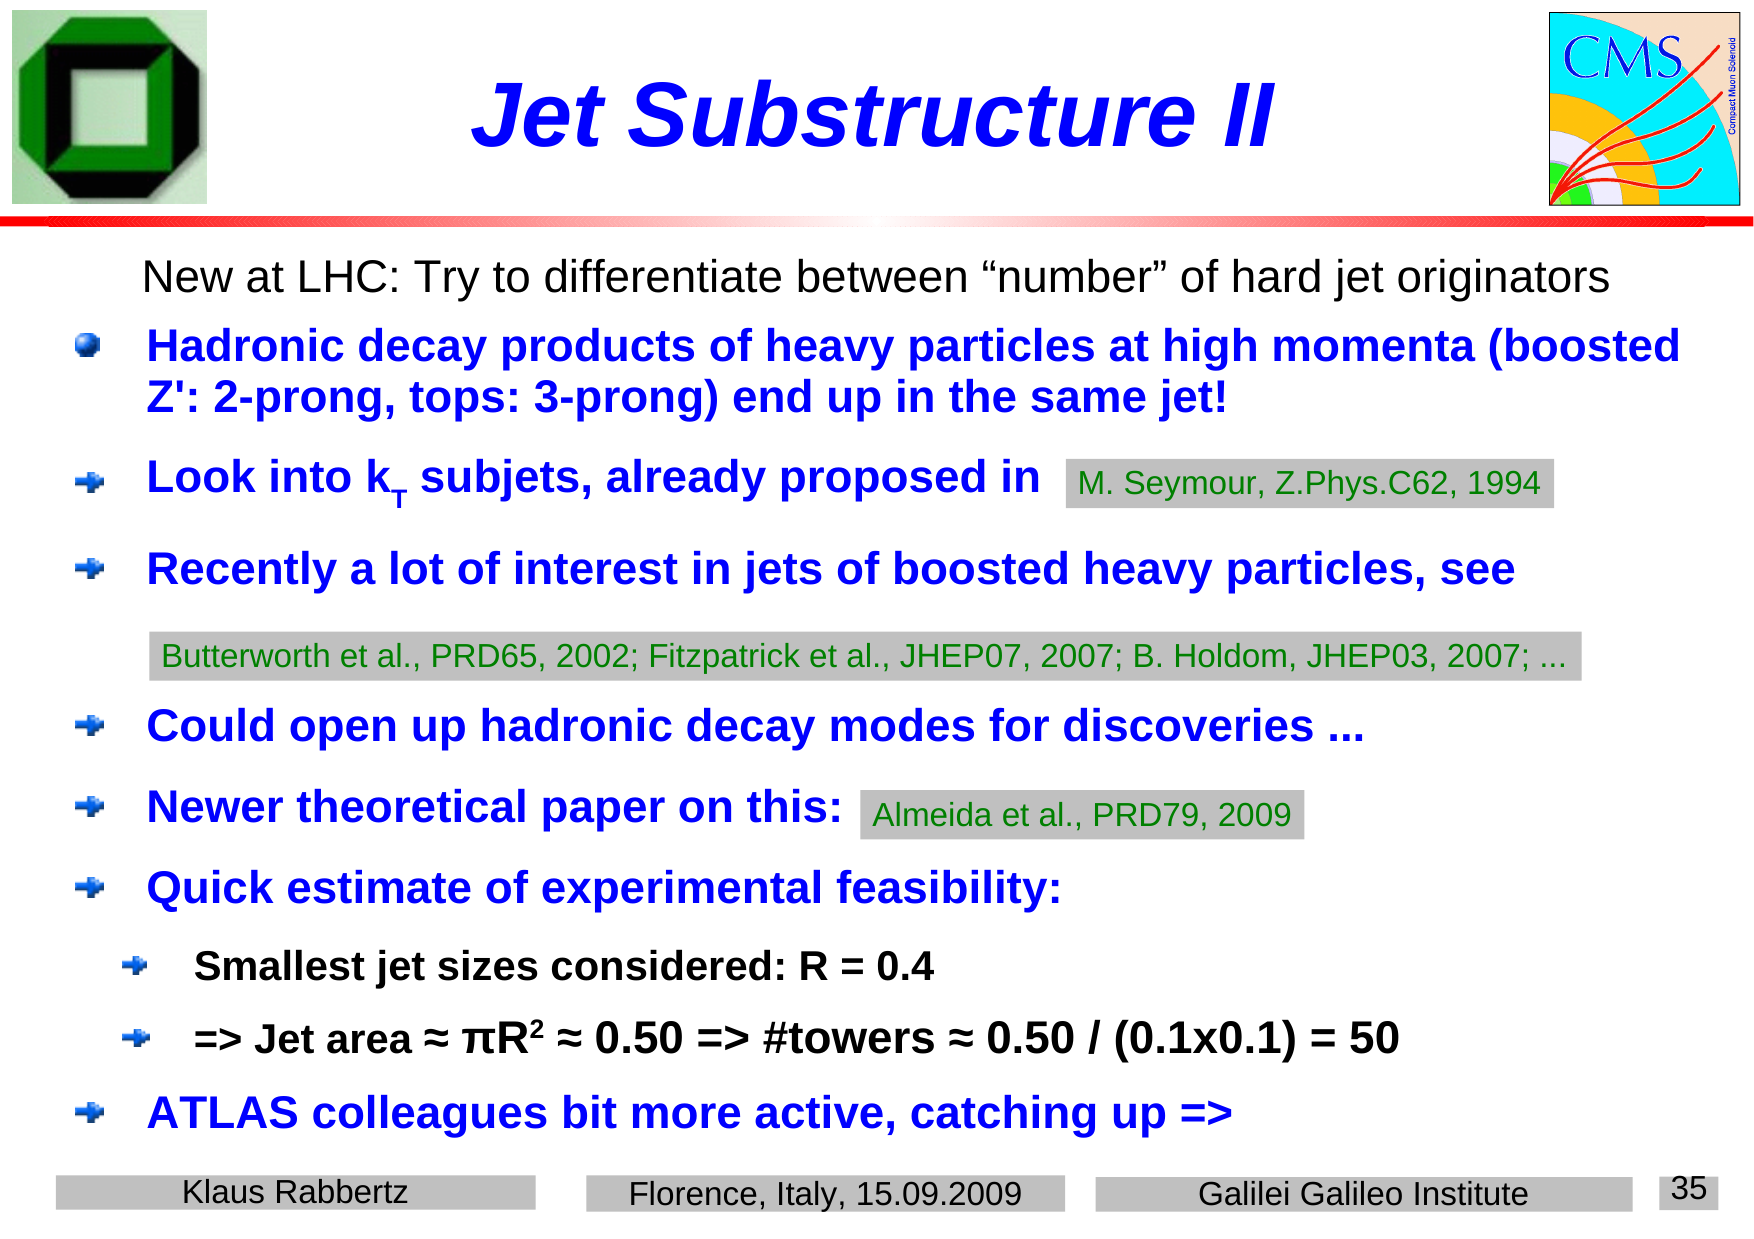

# Jet Substructure II
New at LHC: Try to differentiate between “number” of hard jet originators
Hadronic decay products of heavy particles at high momenta (boosted Z': 2-prong, tops: 3-prong) end up in the same jet!
Look into kT subjets, already proposed in
Recently a lot of interest in jets of boosted heavy particles, see
Could open up hadronic decay modes for discoveries ...
Newer theoretical paper on this:
Quick estimate of experimental feasibility:
Smallest jet sizes considered: R = 0.4
=> Jet area ≈ πR2 ≈ 0.50 => #towers ≈ 0.50 / (0.1x0.1) = 50
ATLAS colleagues bit more active, catching up =>
M. Seymour, Z.Phys.C62, 1994
Butterworth et al., PRD65, 2002; Fitzpatrick et al., JHEP07, 2007; B. Holdom, JHEP03, 2007; ...
Almeida et al., PRD79, 2009